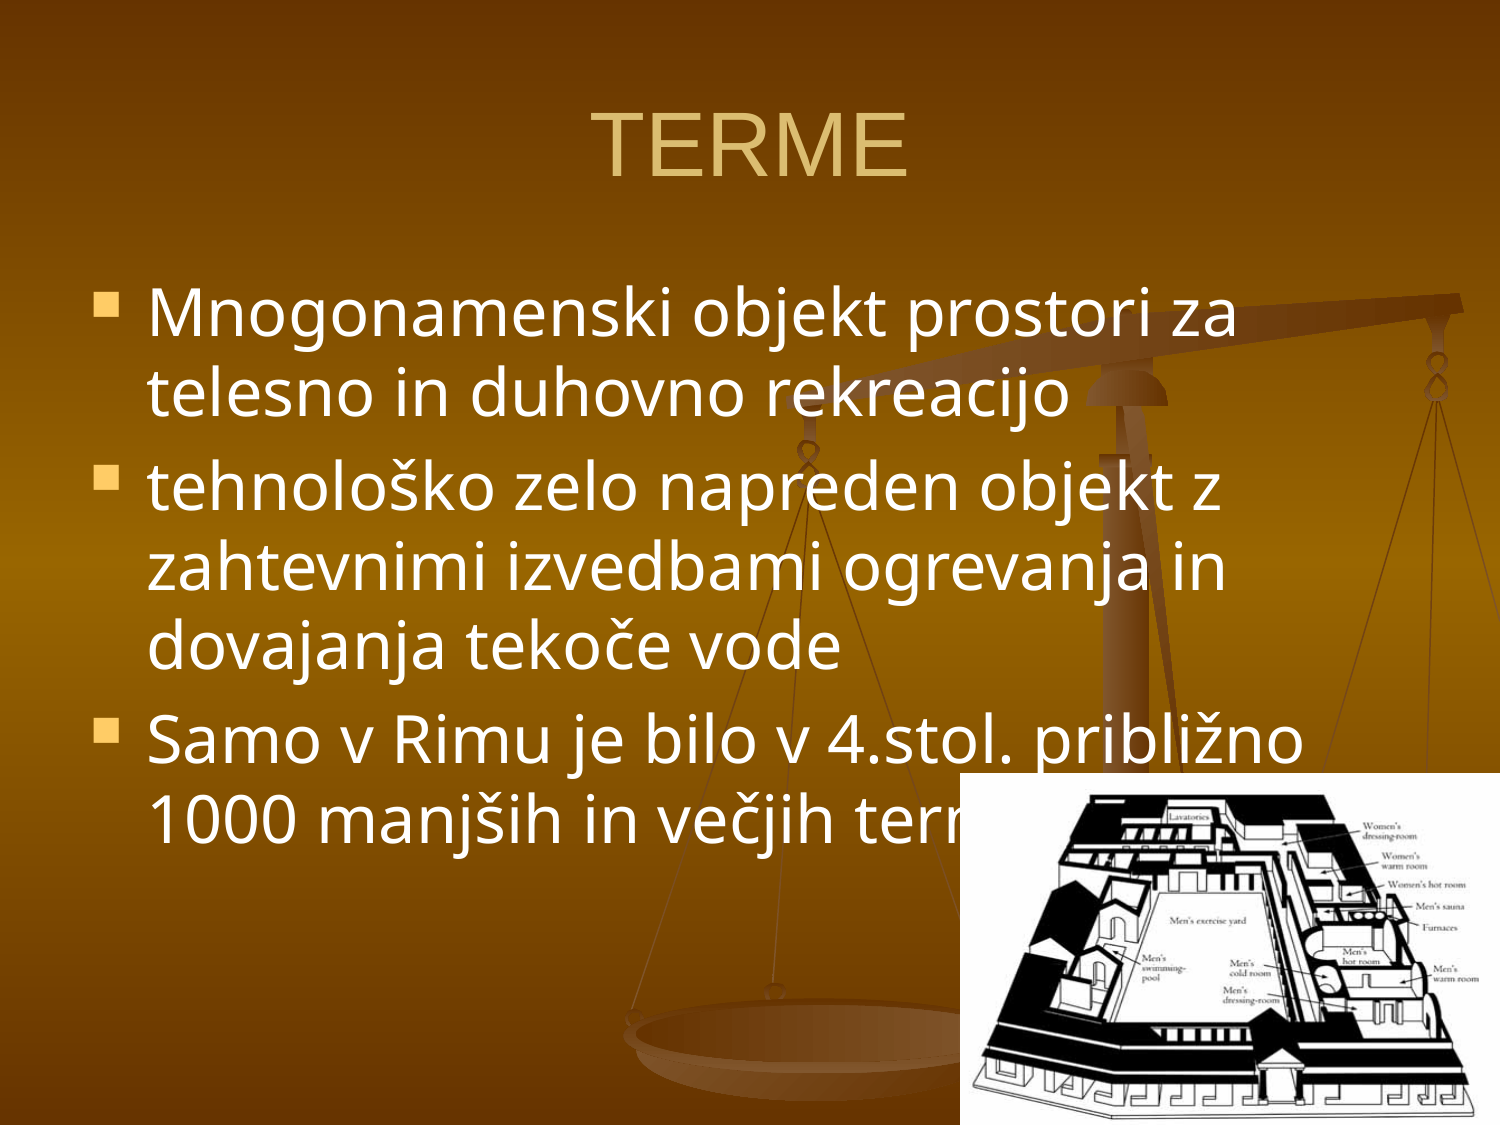

# TERME
Mnogonamenski objekt prostori za telesno in duhovno rekreacijo
tehnološko zelo napreden objekt z zahtevnimi izvedbami ogrevanja in dovajanja tekoče vode
Samo v Rimu je bilo v 4.stol. približno 1000 manjših in večjih term